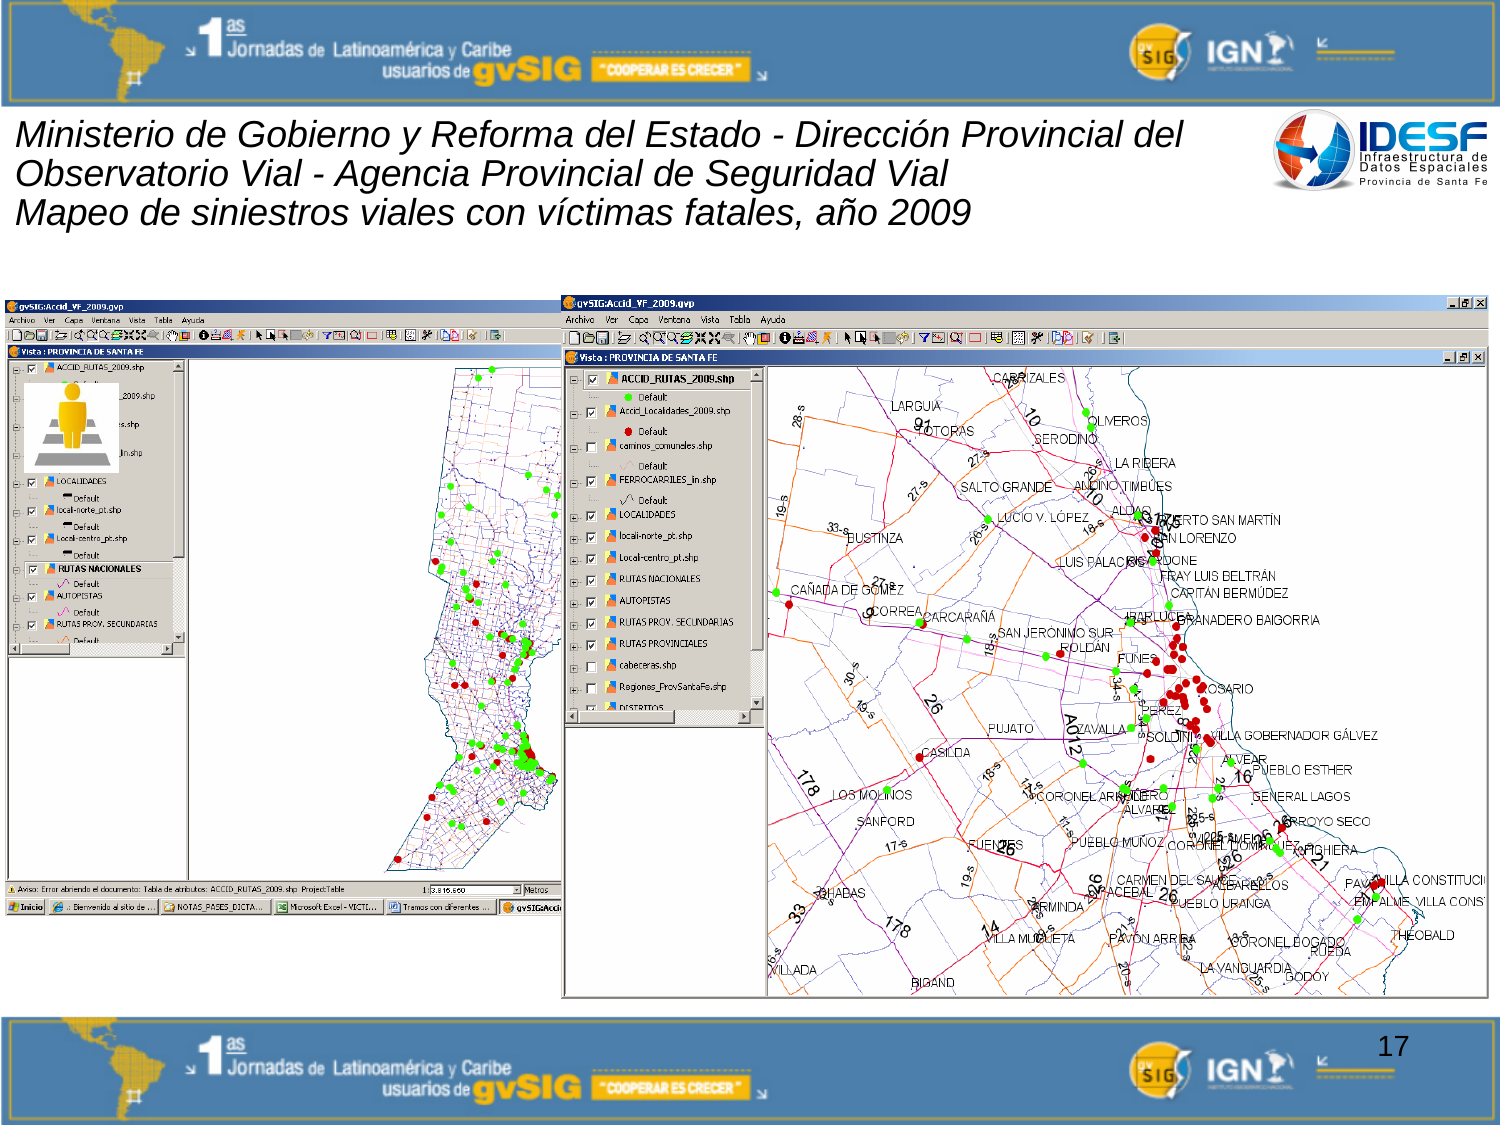

Ministerio de Gobierno y Reforma del Estado - Dirección Provincial del
Observatorio Vial - Agencia Provincial de Seguridad Vial
Mapeo de siniestros viales con víctimas fatales, año 2009
17